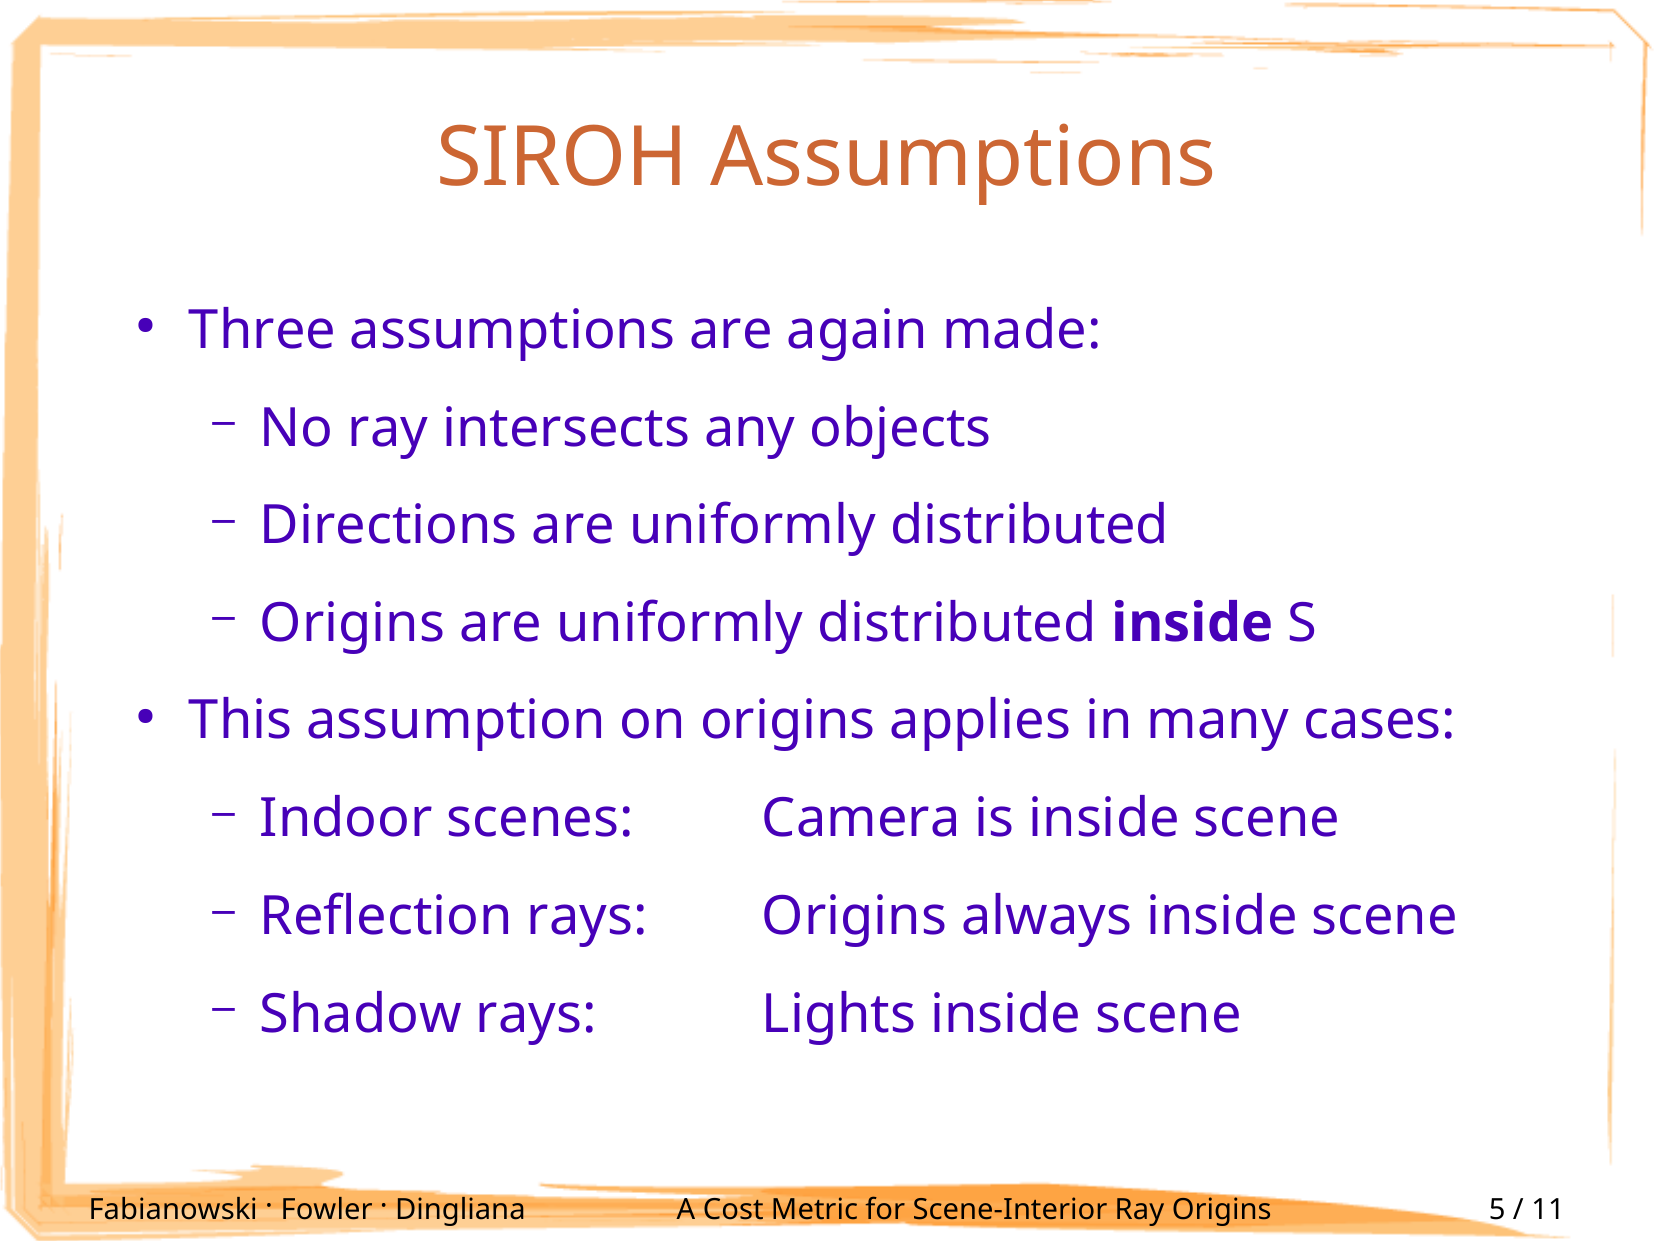

# SIROH Assumptions
Three assumptions are again made:
No ray intersects any objects
Directions are uniformly distributed
Origins are uniformly distributed inside S
This assumption on origins applies in many cases:
Indoor scenes:	Camera is inside scene
Reflection rays:	Origins always inside scene
Shadow rays:	Lights inside scene